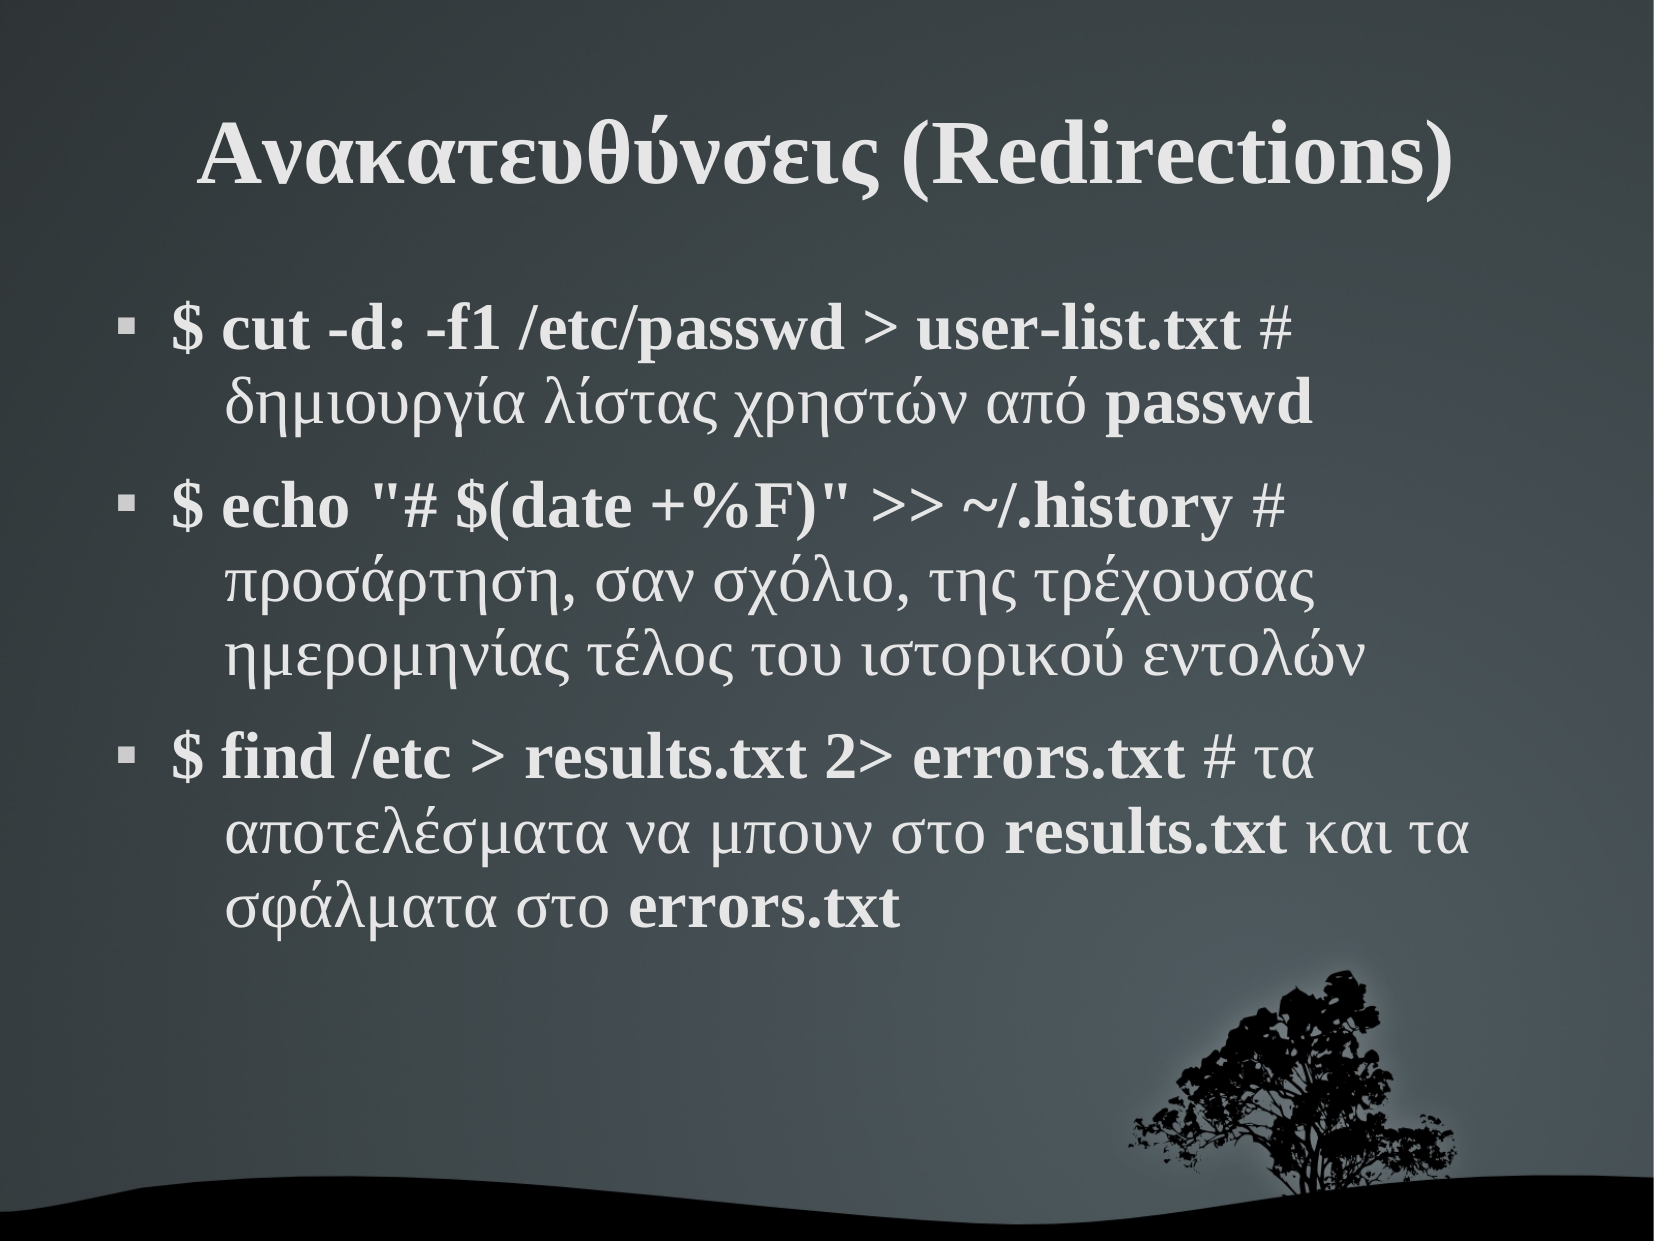

Ανακατευθύνσεις (Redirections)
# $ cut -d: -f1 /etc/passwd > user-list.txt # δημιουργία λίστας χρηστών από passwd
$ echo "# $(date +%F)" >> ~/.history # προσάρτηση, σαν σχόλιο, της τρέχουσας ημερομηνίας τέλος του ιστορικού εντολών
$ find /etc > results.txt 2> errors.txt # τα αποτελέσματα να μπουν στο results.txt και τα σφάλματα στο errors.txt